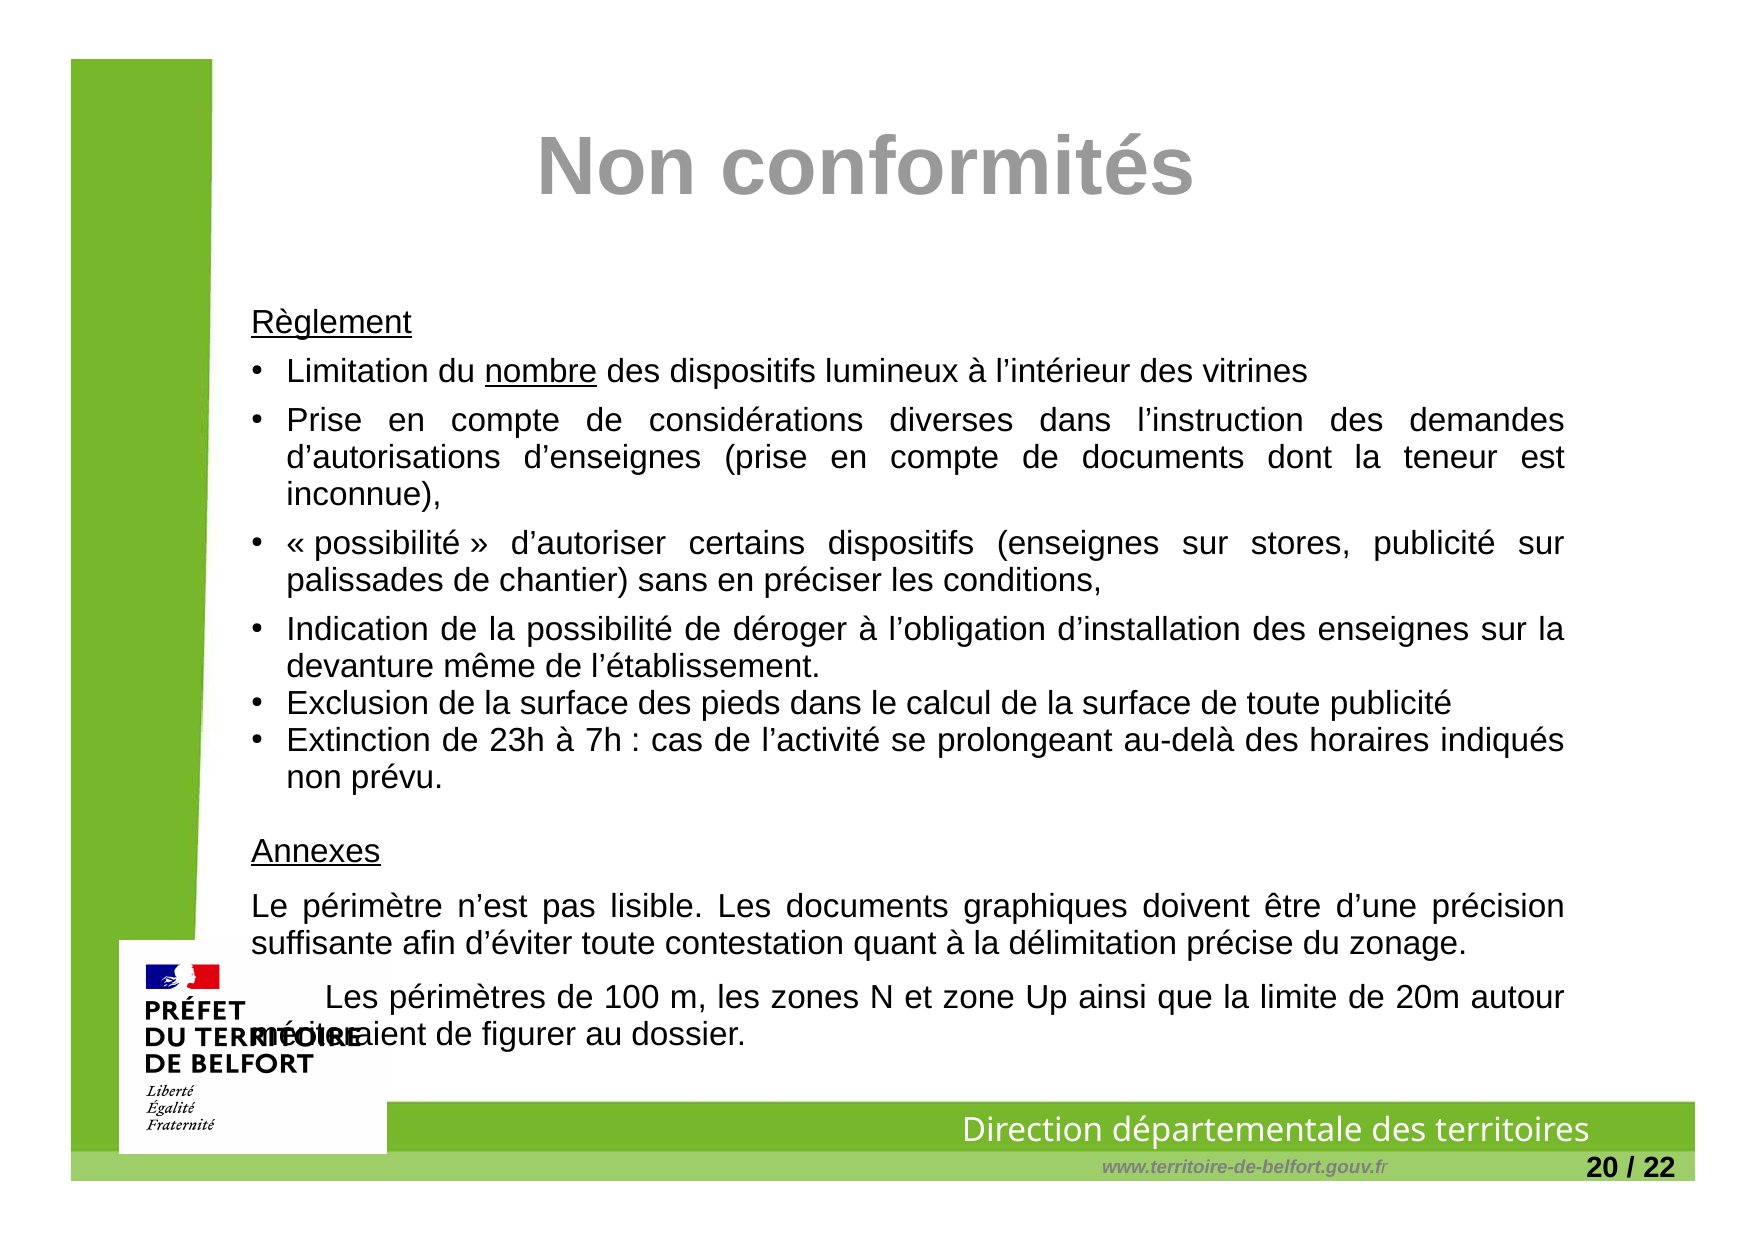

# Non conformités
Règlement
Limitation du nombre des dispositifs lumineux à l’intérieur des vitrines
Prise en compte de considérations diverses dans l’instruction des demandes d’autorisations d’enseignes (prise en compte de documents dont la teneur est inconnue),
« possibilité » d’autoriser certains dispositifs (enseignes sur stores, publicité sur palissades de chantier) sans en préciser les conditions,
Indication de la possibilité de déroger à l’obligation d’installation des enseignes sur la devanture même de l’établissement.
Exclusion de la surface des pieds dans le calcul de la surface de toute publicité
Extinction de 23h à 7h : cas de l’activité se prolongeant au-delà des horaires indiqués non prévu.
Annexes
Le périmètre n’est pas lisible. Les documents graphiques doivent être d’une précision suffisante afin d’éviter toute contestation quant à la délimitation précise du zonage.
	Les périmètres de 100 m, les zones N et zone Up ainsi que la limite de 20m autour mériteraient de figurer au dossier.